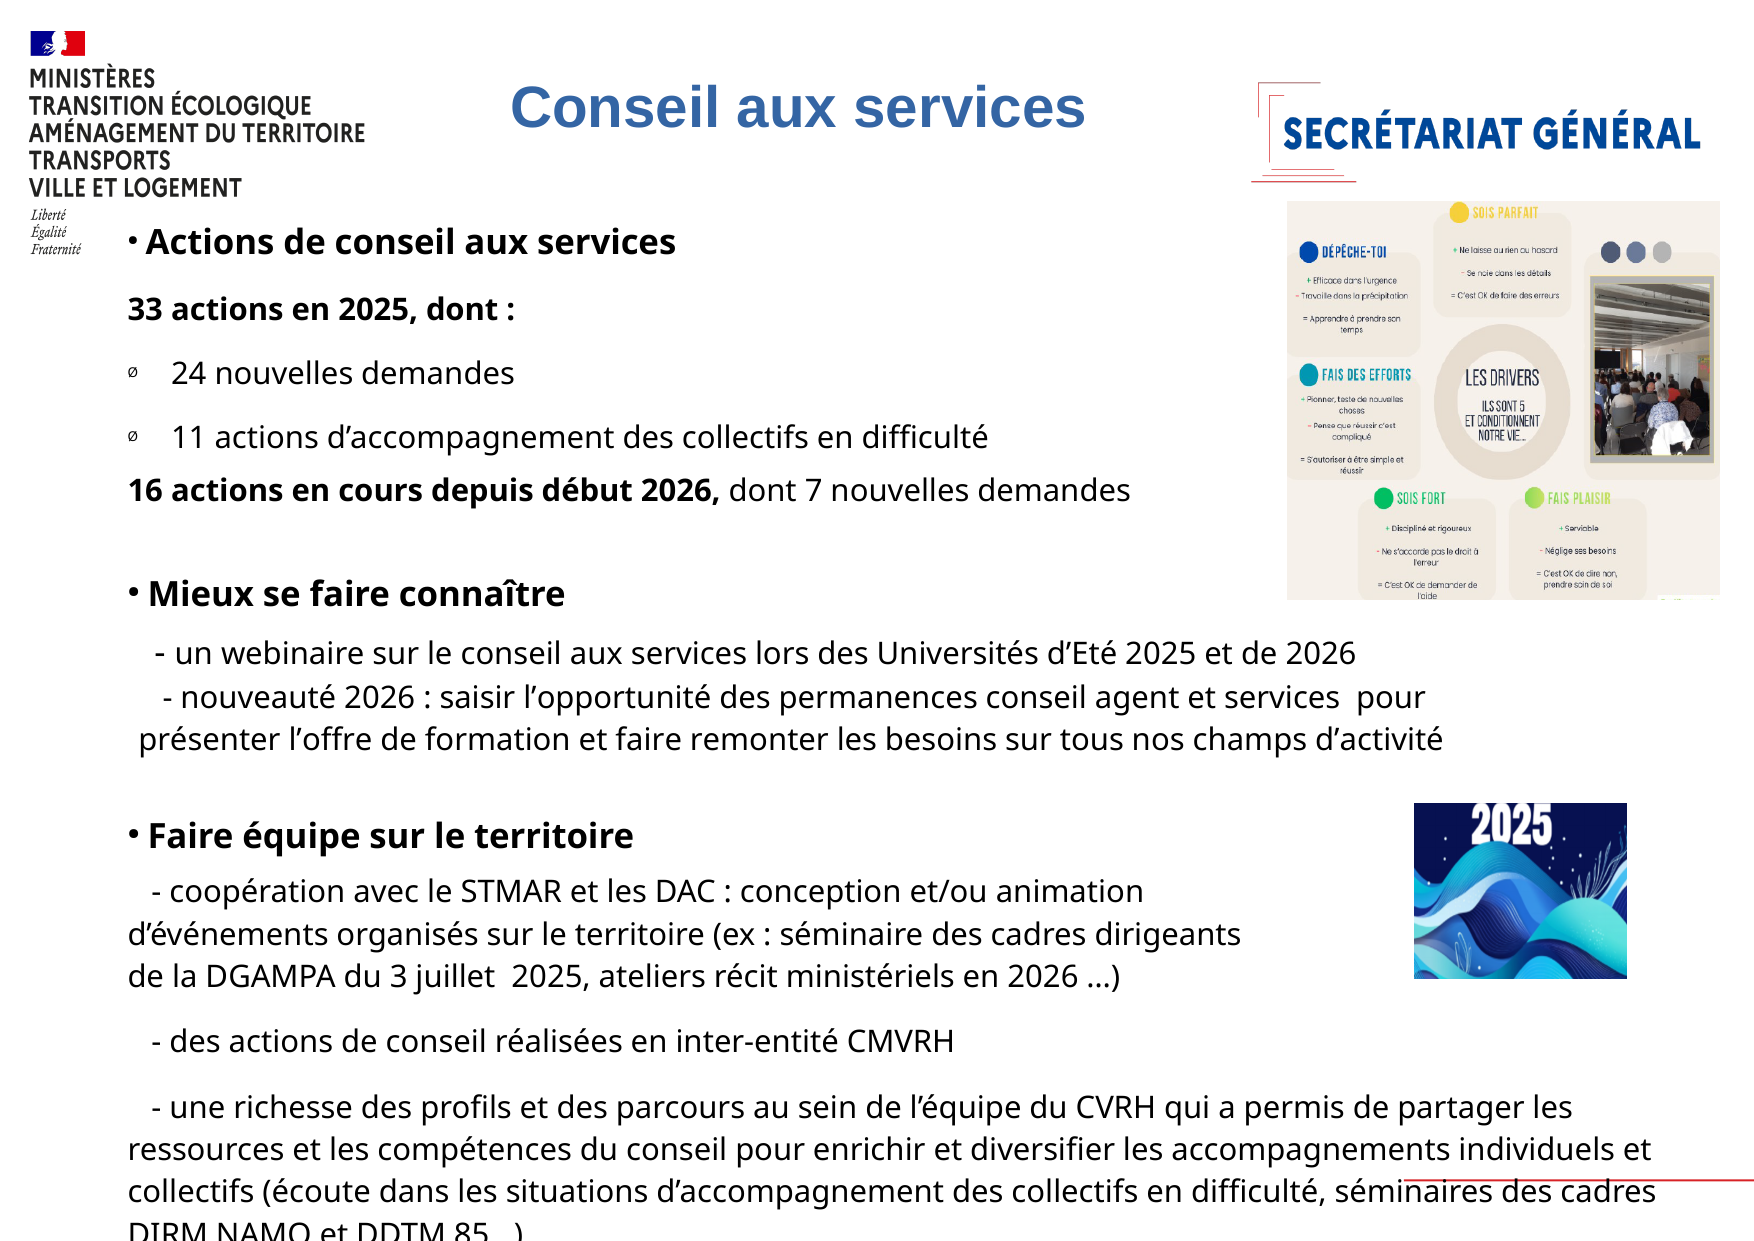

Conseil aux services
# Actions de conseil aux services
33 actions en 2025, dont :
24 nouvelles demandes
11 actions d’accompagnement des collectifs en difficulté
16 actions en cours depuis début 2026, dont 7 nouvelles demandes
 Mieux se faire connaître
 - un webinaire sur le conseil aux services lors des Universités d’Eté 2025 et de 2026
 - nouveauté 2026 : saisir l’opportunité des permanences conseil agent et services pour 	 présenter l’offre de formation et faire remonter les besoins sur tous nos champs d’activité
 Faire équipe sur le territoire
 - coopération avec le STMAR et les DAC : conception et/ou animation
d’événements organisés sur le territoire (ex : séminaire des cadres dirigeants
de la DGAMPA du 3 juillet 2025, ateliers récit ministériels en 2026 …)
 - des actions de conseil réalisées en inter-entité CMVRH
 - une richesse des profils et des parcours au sein de l’équipe du CVRH qui a permis de partager les ressources et les compétences du conseil pour enrichir et diversifier les accompagnements individuels et collectifs (écoute dans les situations d’accompagnement des collectifs en difficulté, séminaires des cadres DIRM NAMO et DDTM 85…)